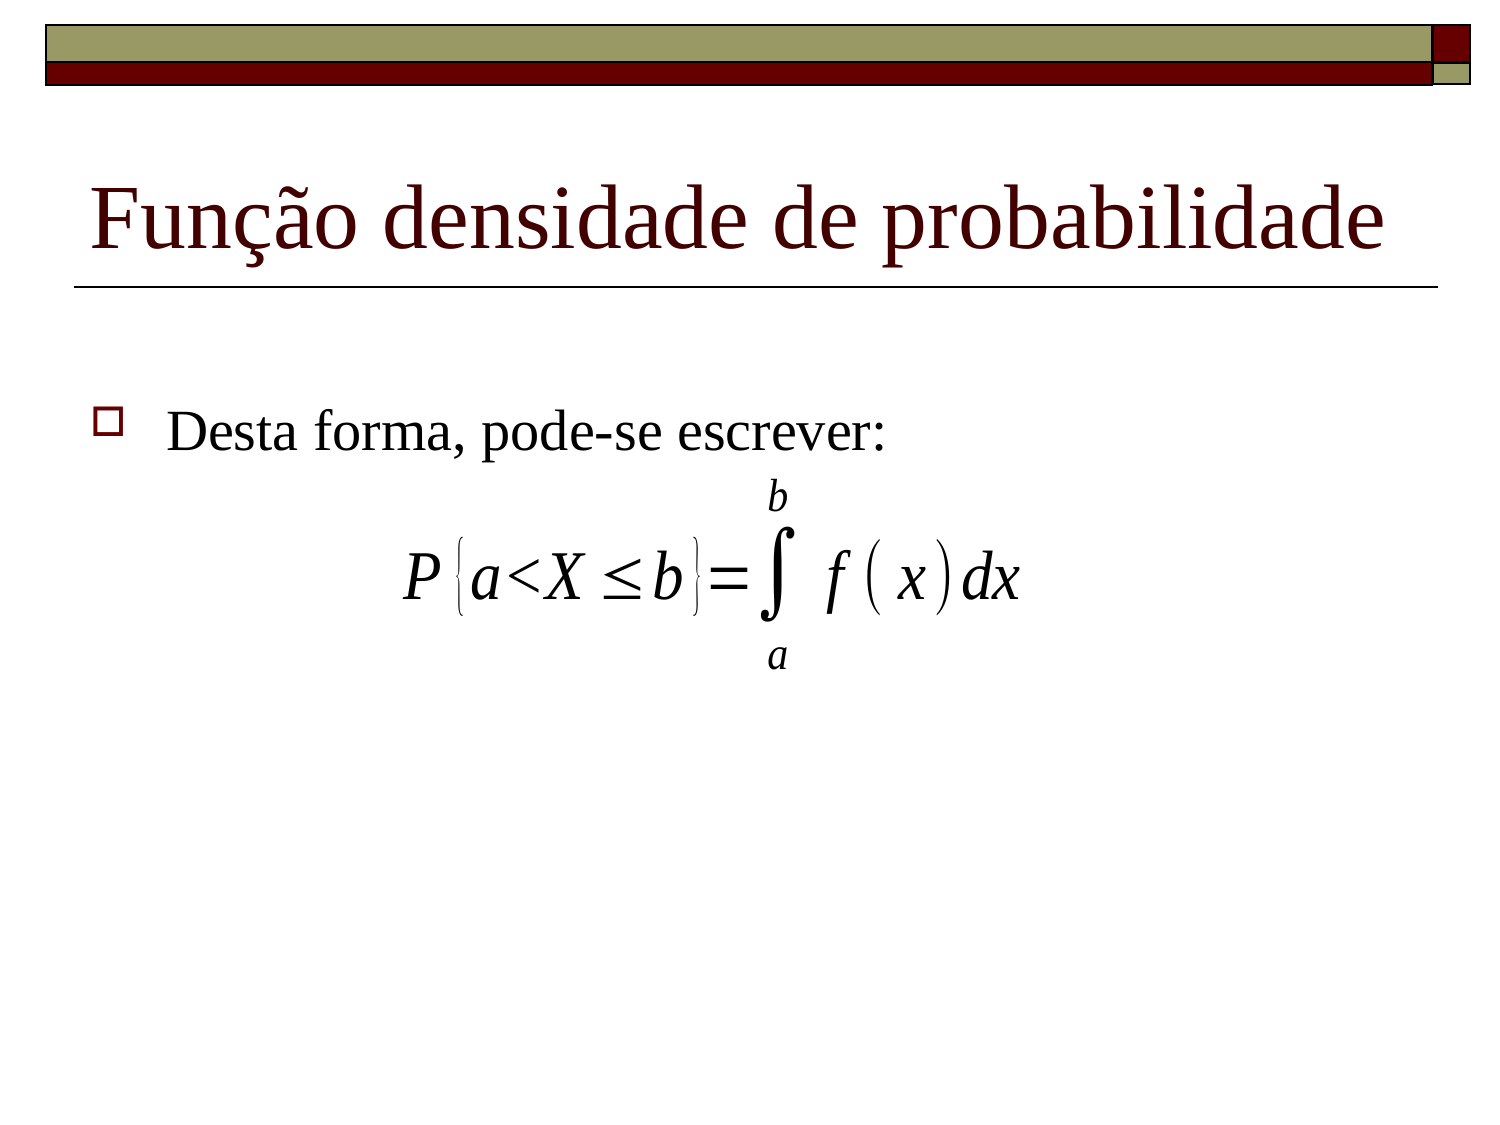

# Função densidade de probabilidade
Desta forma, pode-se escrever: